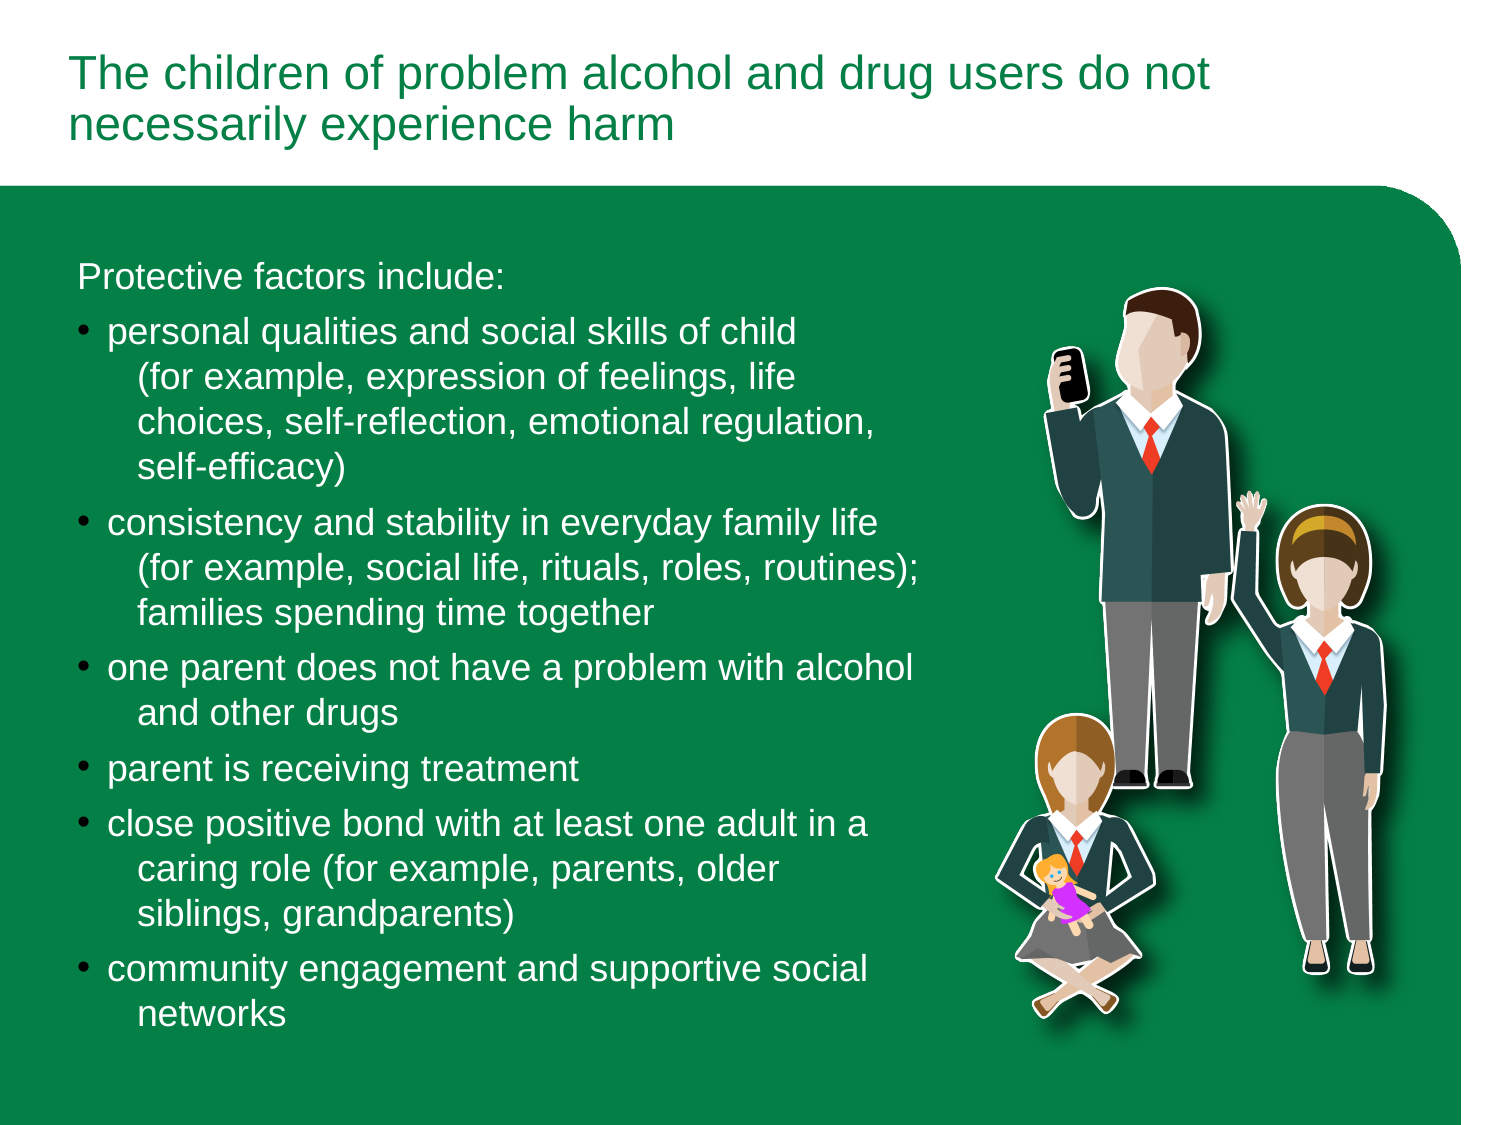

# The children of problem alcohol and drug users do not necessarily experience harm
Protective factors include:
personal qualities and social skills of child
(for example, expression of feelings, life choices, self-reflection, emotional regulation, self-efficacy)
consistency and stability in everyday family life (for example, social life, rituals, roles, routines); families spending time together
one parent does not have a problem with alcohol and other drugs
parent is receiving treatment
close positive bond with at least one adult in a caring role (for example, parents, older siblings, grandparents)
community engagement and supportive social networks